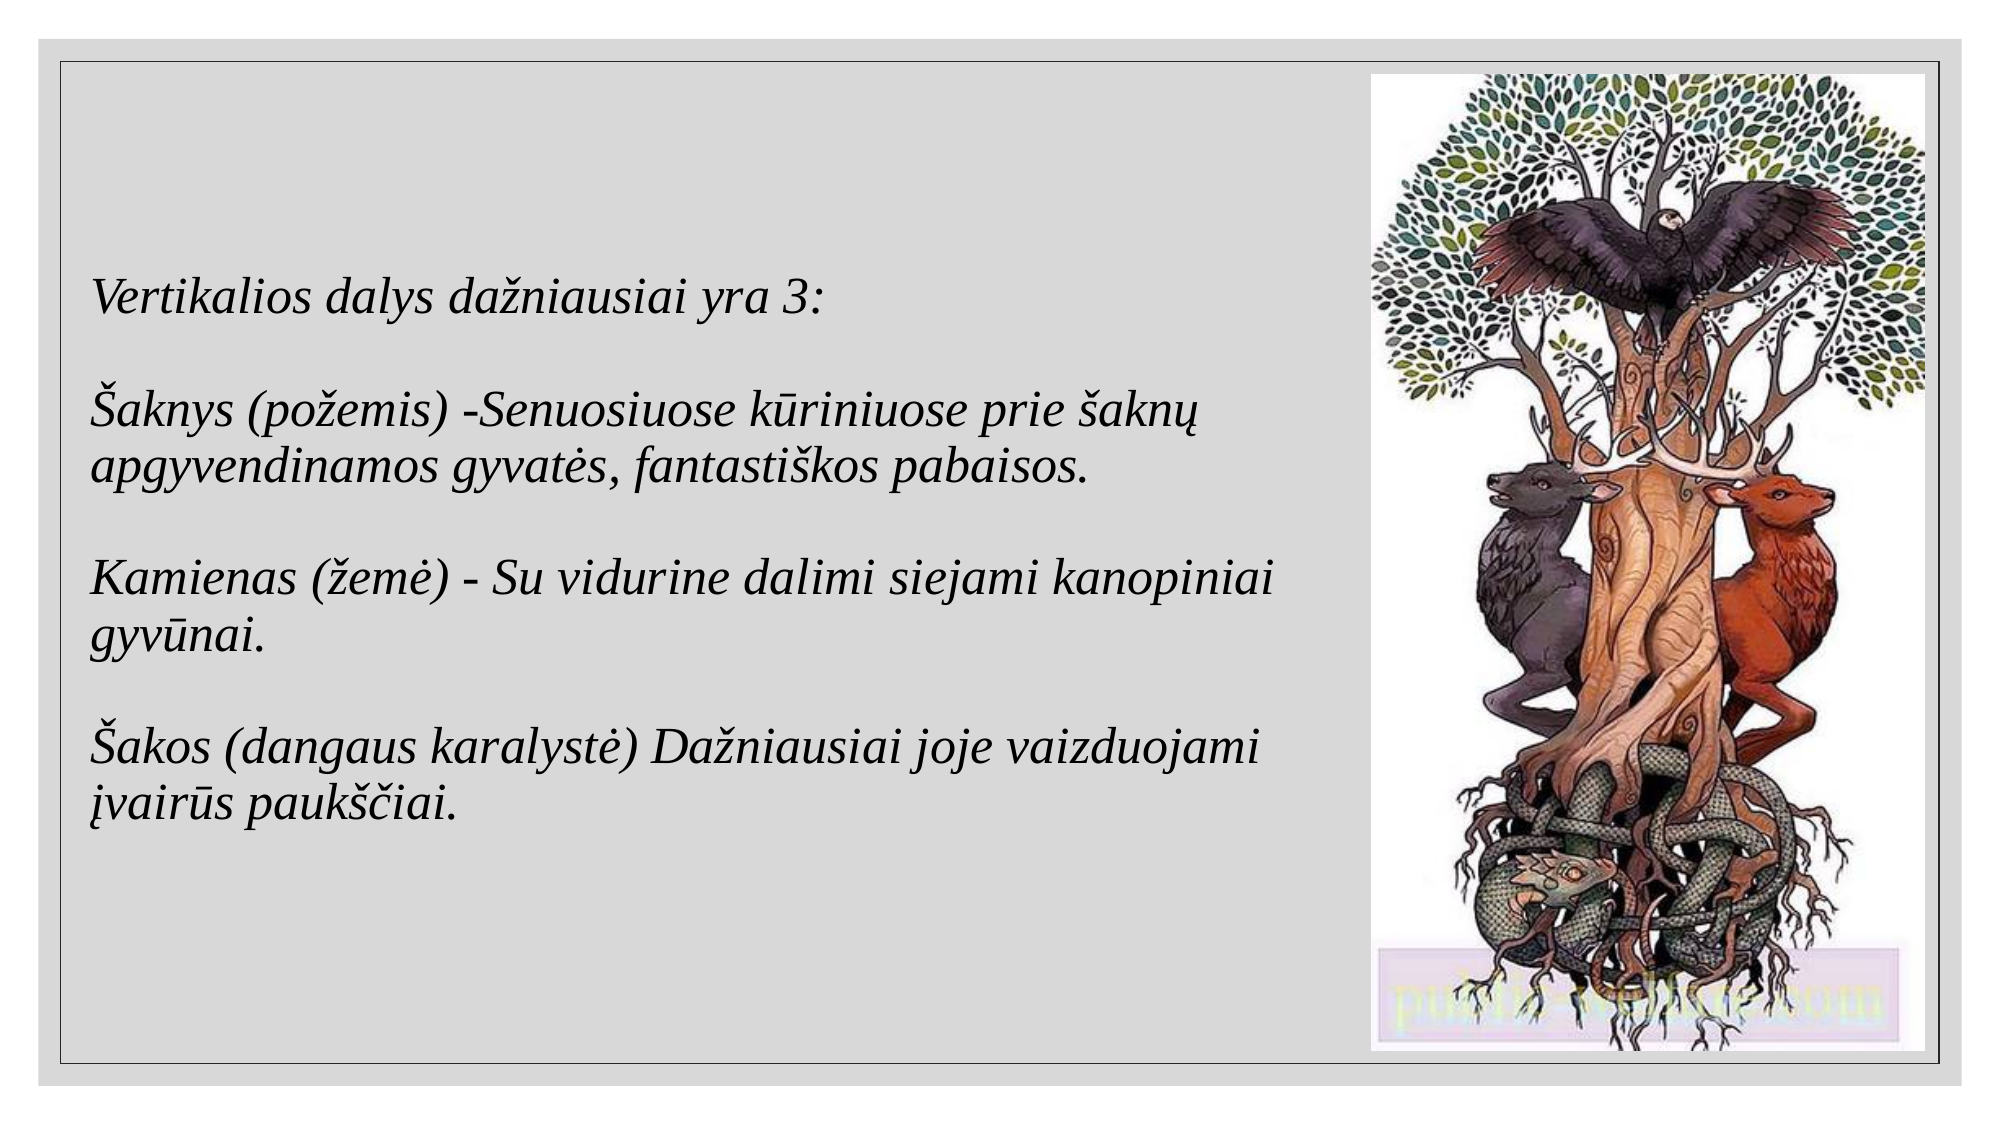

# Vertikalios dalys dažniausiai yra 3: Šaknys (požemis) -Senuosiuose kūriniuose prie šaknų apgyvendinamos gyvatės, fantastiškos pabaisos. Kamienas (žemė) - Su vidurine dalimi siejami kanopiniai gyvūnai. Šakos (dangaus karalystė) Dažniausiai joje vaizduojami įvairūs paukščiai.